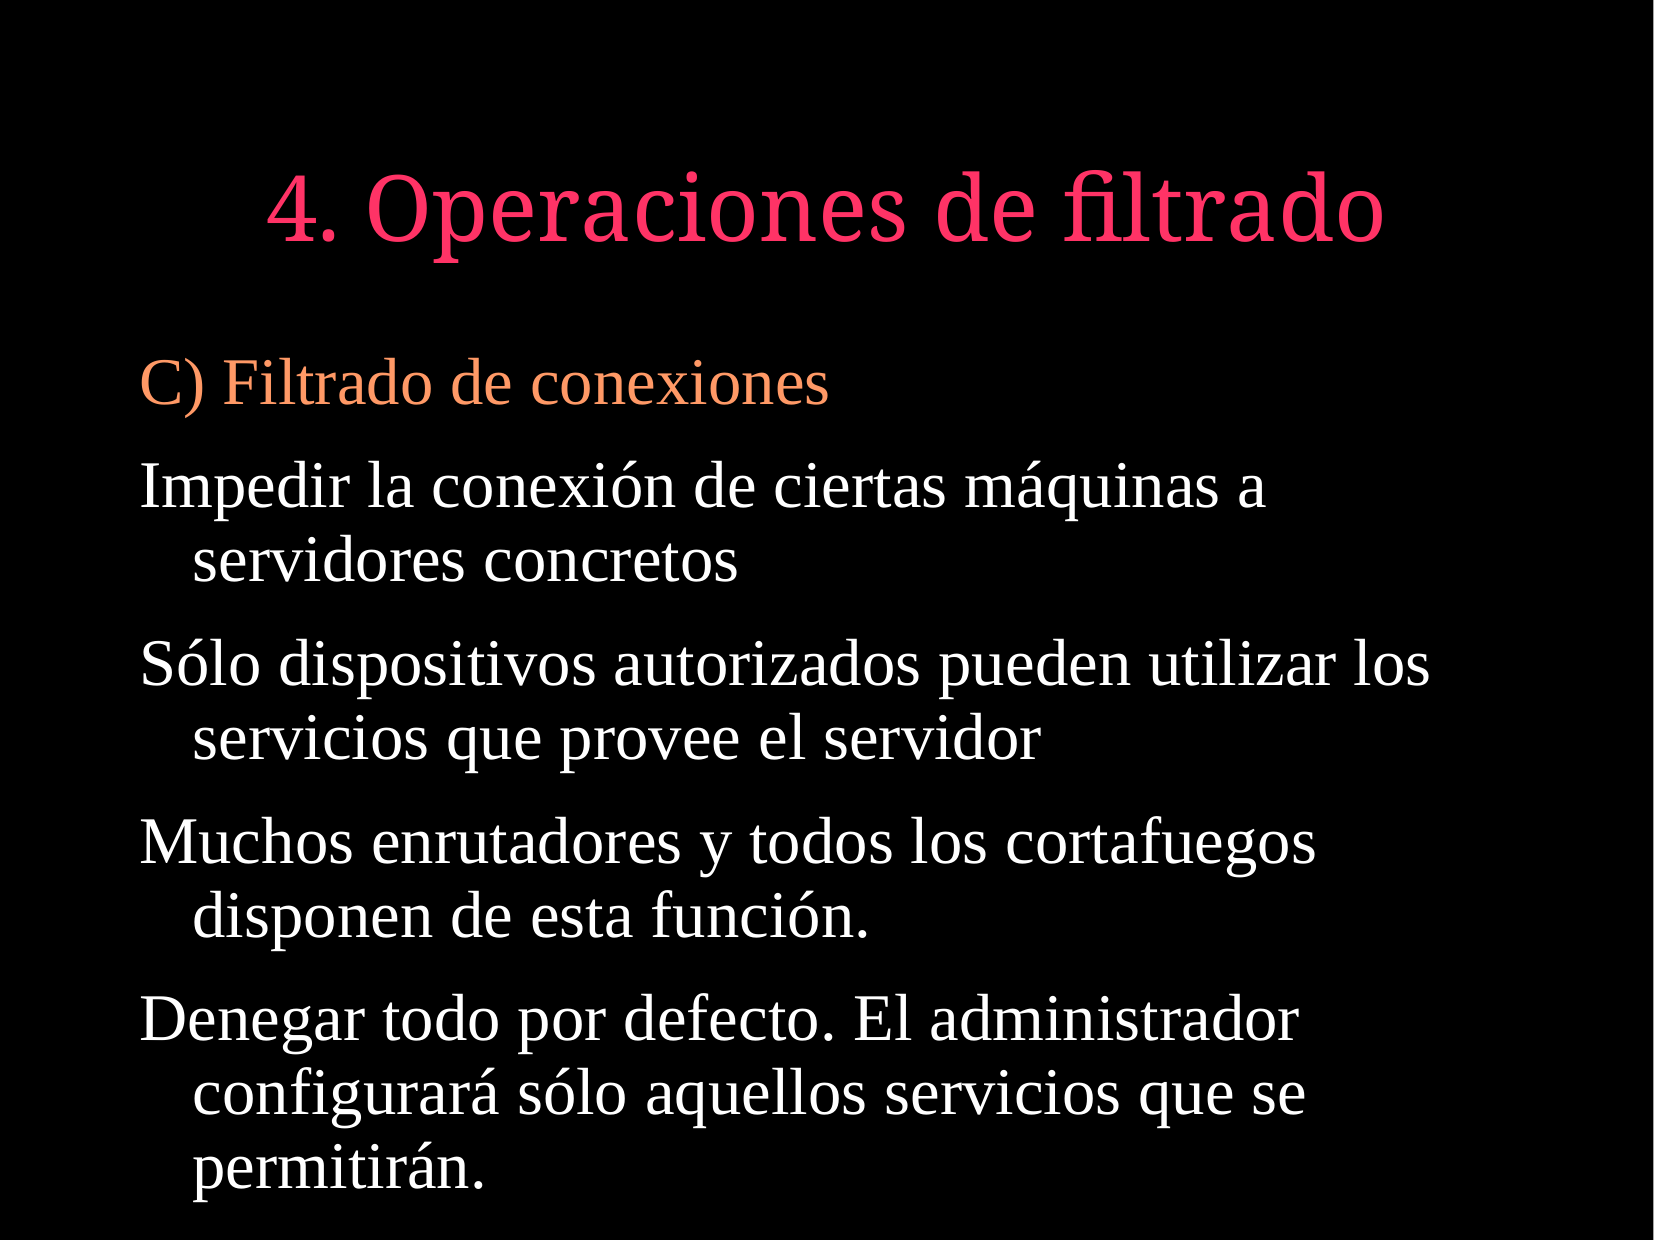

# 4. Operaciones de filtrado
C) Filtrado de conexiones
Impedir la conexión de ciertas máquinas a servidores concretos
Sólo dispositivos autorizados pueden utilizar los servicios que provee el servidor
Muchos enrutadores y todos los cortafuegos disponen de esta función.
Denegar todo por defecto. El administrador configurará sólo aquellos servicios que se permitirán.